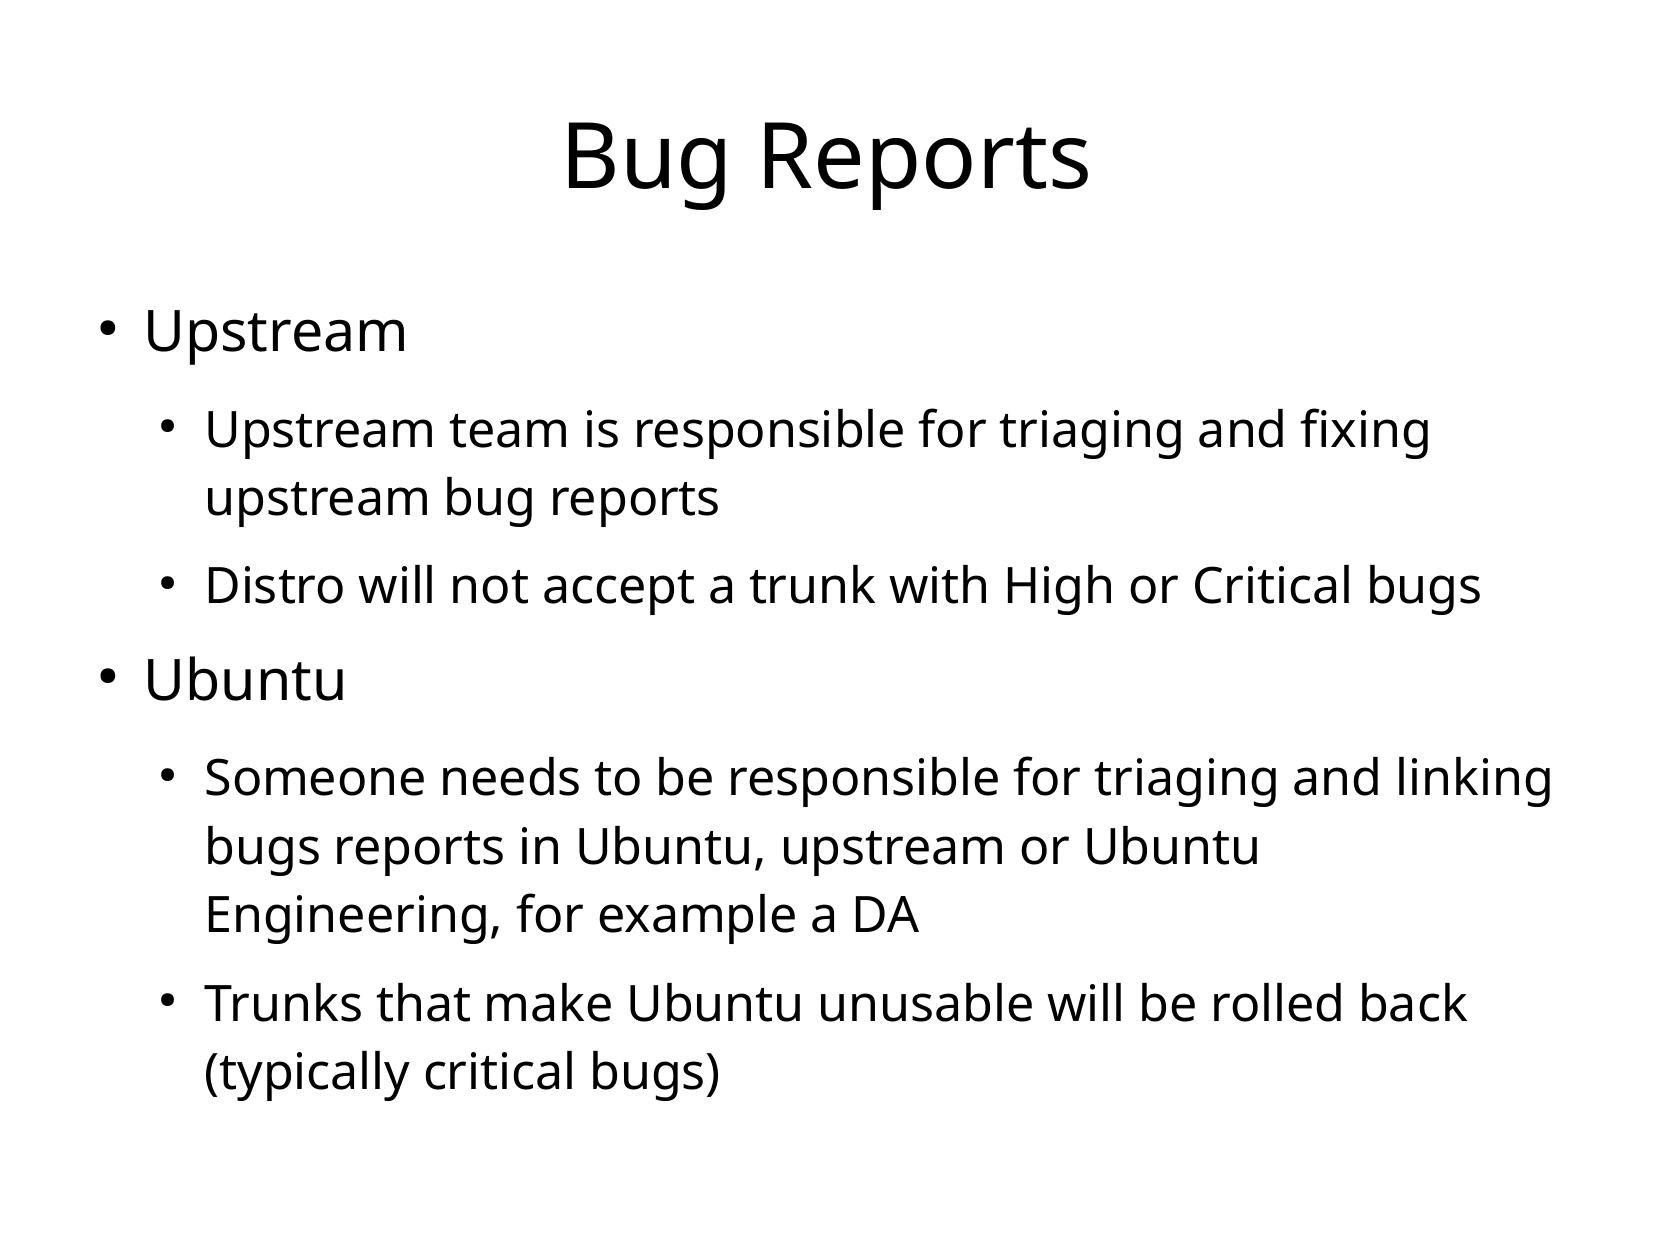

# Bug Reports
Upstream
Upstream team is responsible for triaging and fixing upstream bug reports
Distro will not accept a trunk with High or Critical bugs
Ubuntu
Someone needs to be responsible for triaging and linking bugs reports in Ubuntu, upstream or Ubuntu Engineering, for example a DA
Trunks that make Ubuntu unusable will be rolled back (typically critical bugs)